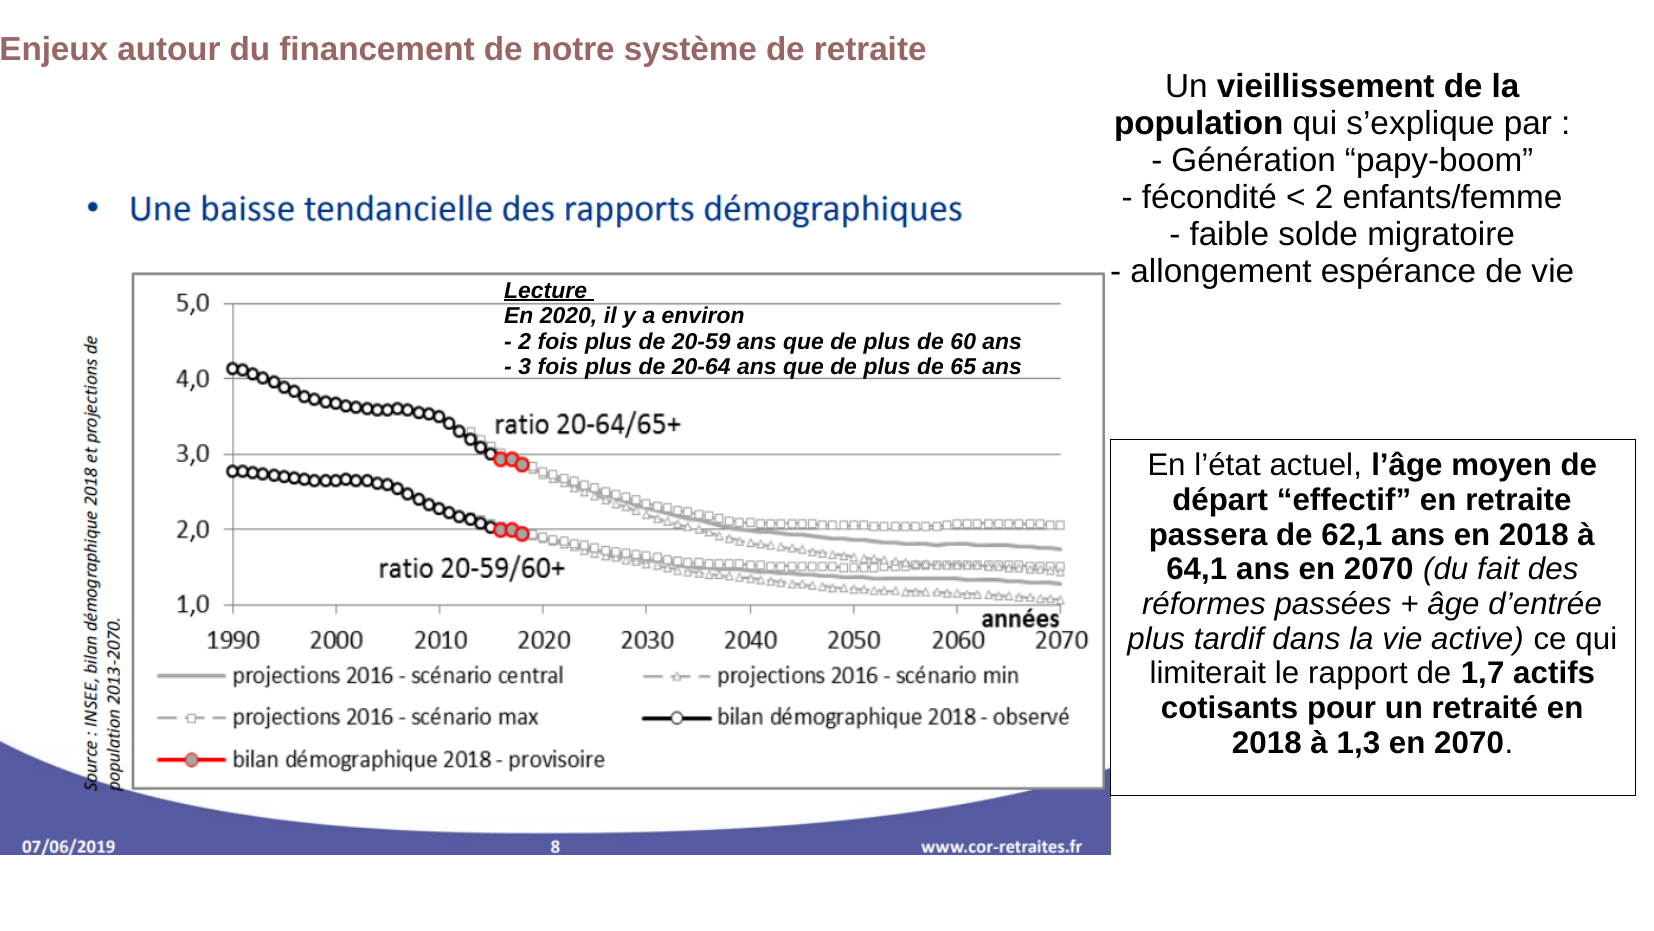

# Enjeux autour du financement de notre système de retraite
Un vieillissement de la population qui s’explique par :
- Génération “papy-boom”
- fécondité < 2 enfants/femme
- faible solde migratoire
- allongement espérance de vie
Lecture
En 2020, il y a environ
- 2 fois plus de 20-59 ans que de plus de 60 ans
- 3 fois plus de 20-64 ans que de plus de 65 ans
En l’état actuel, l’âge moyen de départ “effectif” en retraite passera de 62,1 ans en 2018 à 64,1 ans en 2070 (du fait des réformes passées + âge d’entrée plus tardif dans la vie active) ce qui limiterait le rapport de 1,7 actifs cotisants pour un retraité en 2018 à 1,3 en 2070.